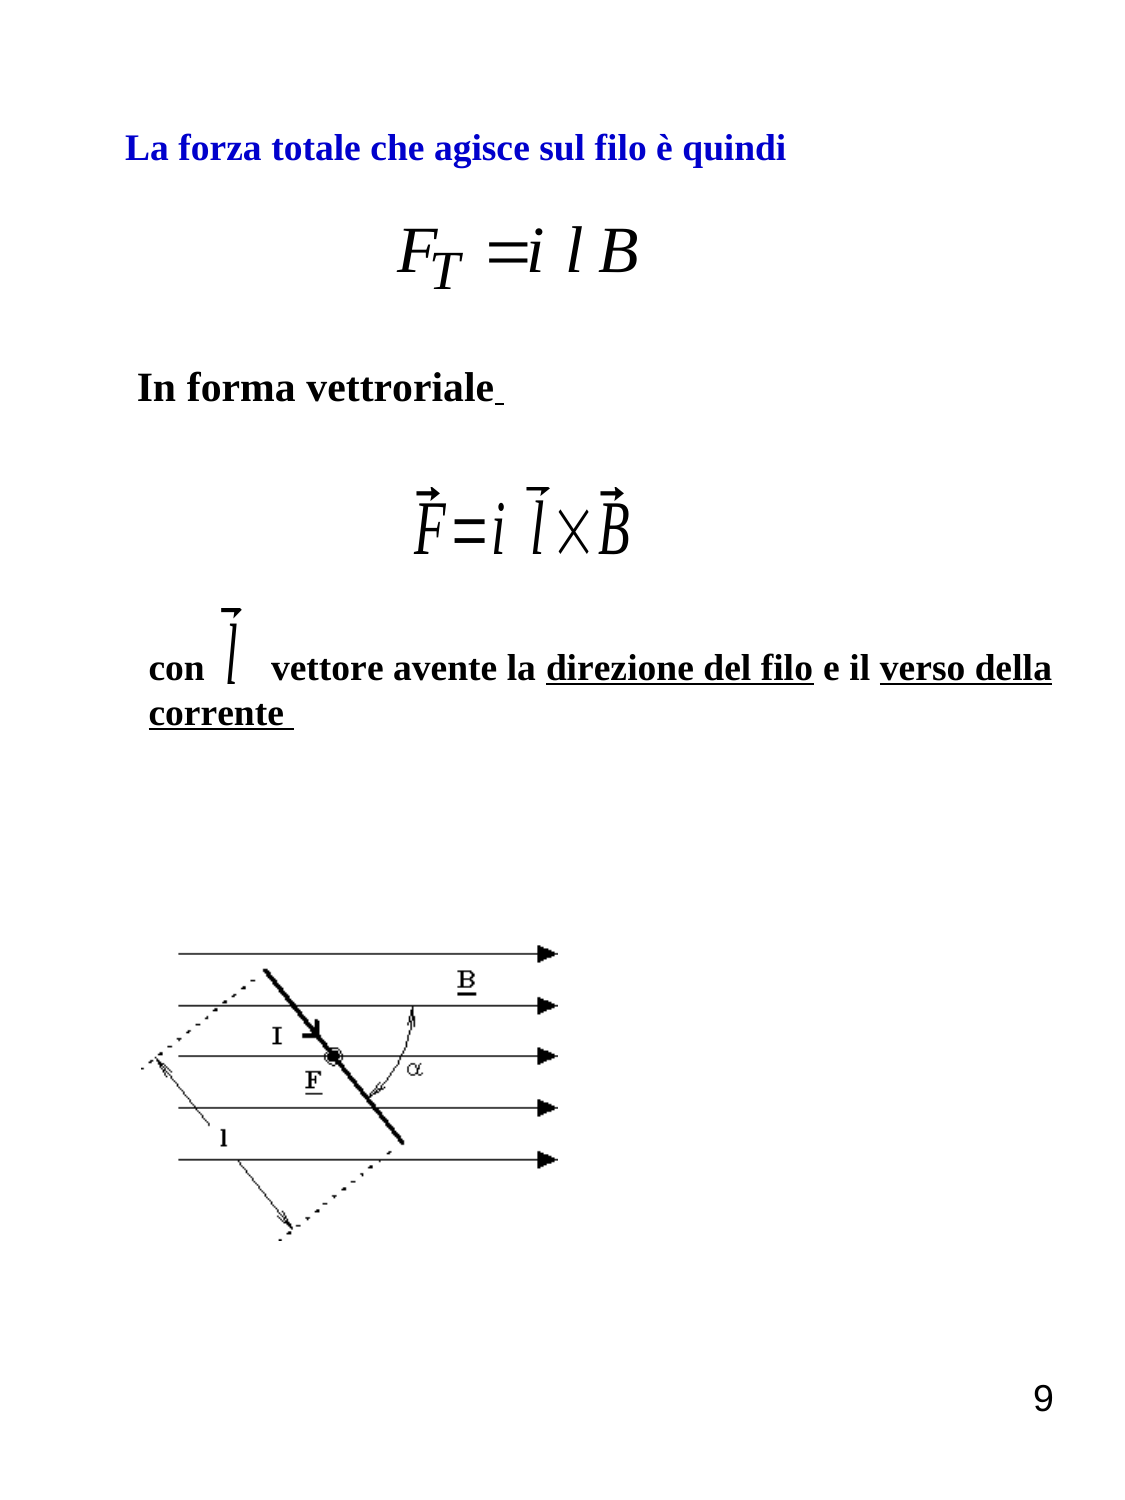

La forza totale che agisce sul filo è quindi
In forma vettroriale
con vettore avente la direzione del filo e il verso della
corrente
P15 Magnetismo
9